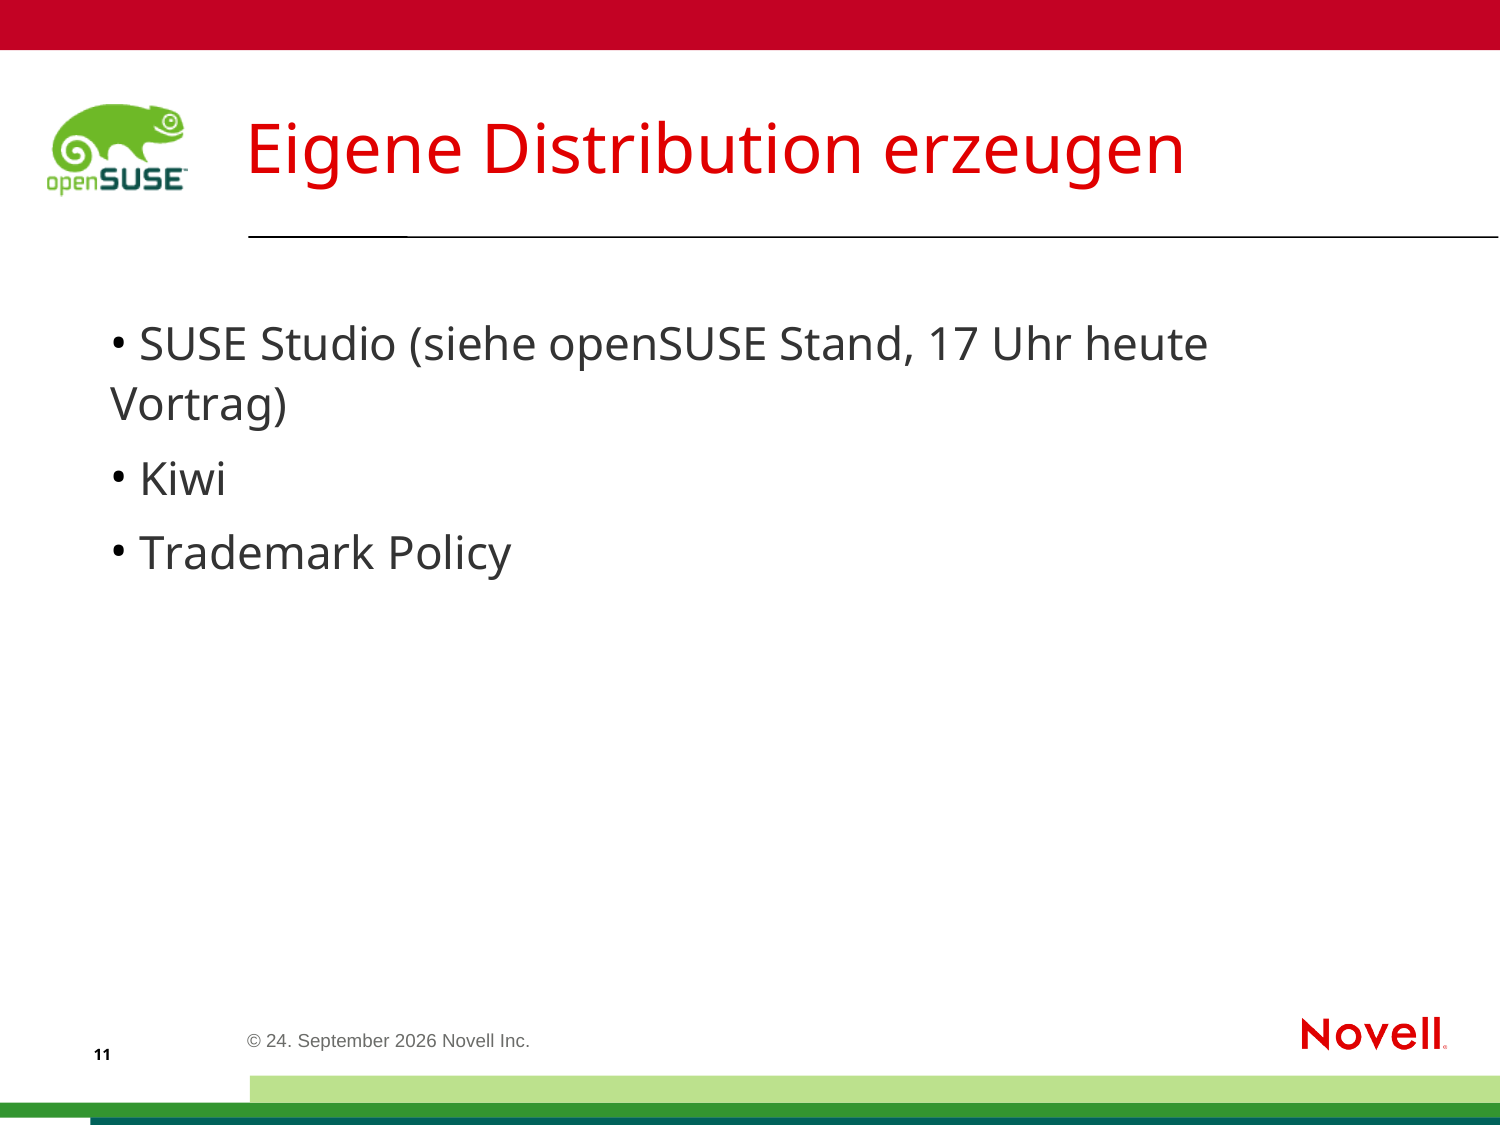

# Eigene Distribution erzeugen
 SUSE Studio (siehe openSUSE Stand, 17 Uhr heute Vortrag)
 Kiwi
 Trademark Policy